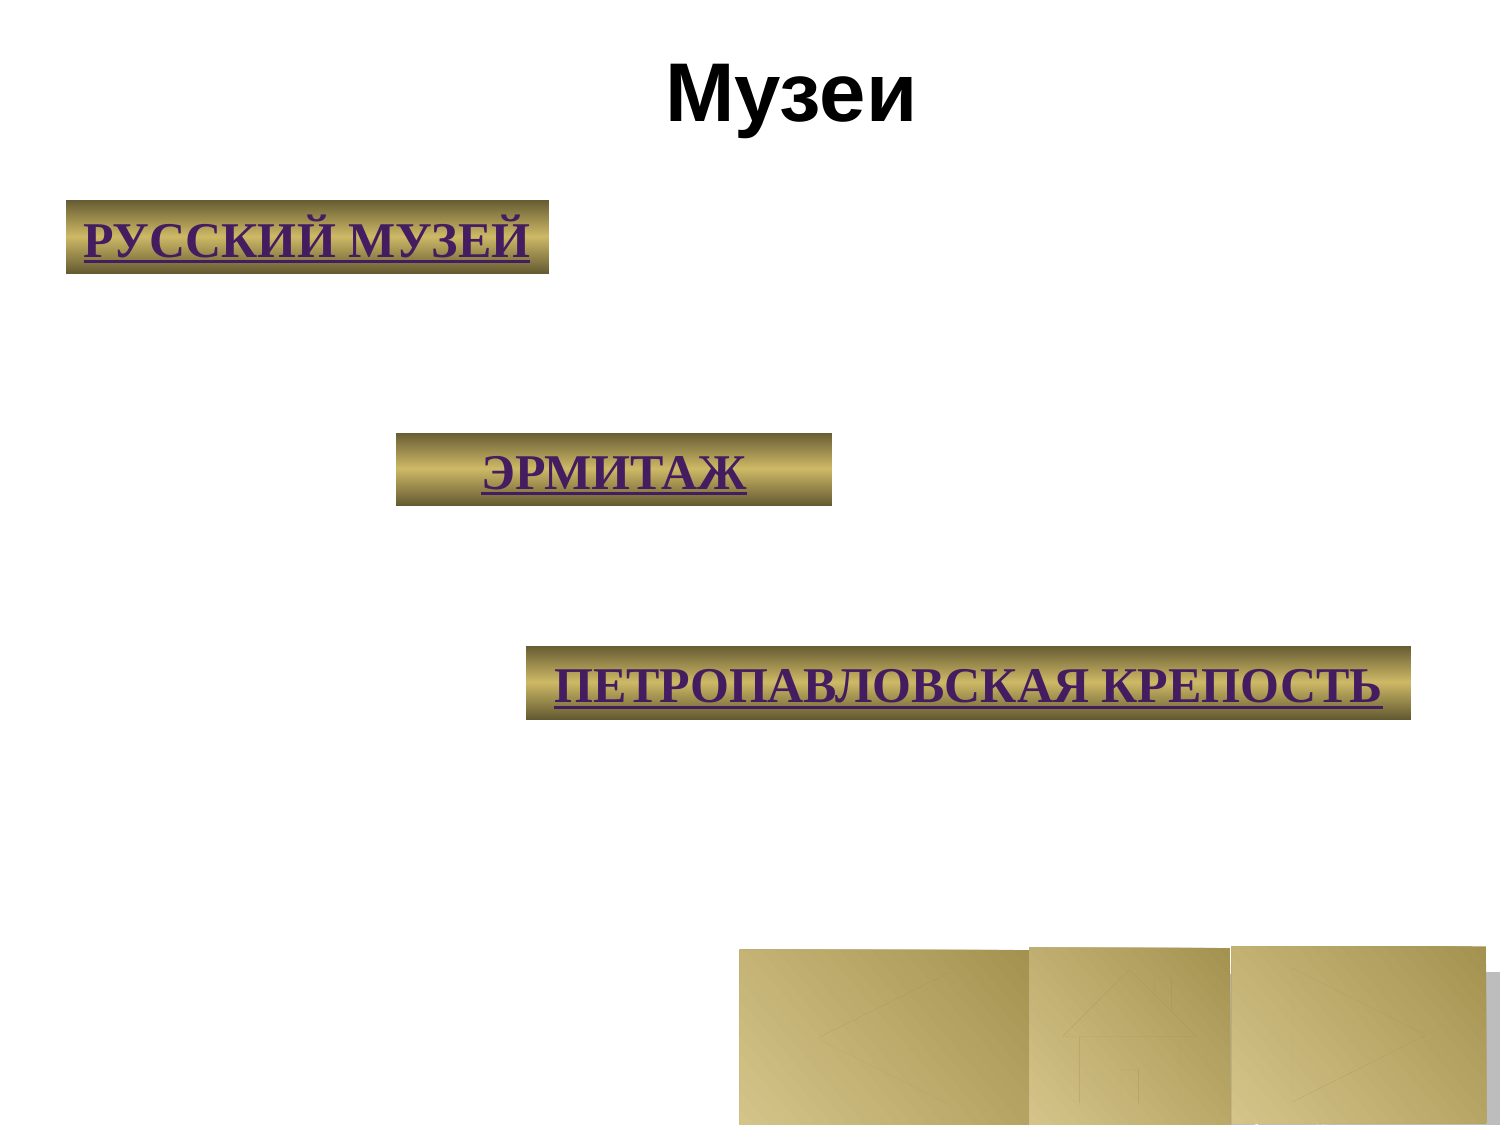

# Музеи
РУССКИЙ МУЗЕЙ
ЭРМИТАЖ
ПЕТРОПАВЛОВСКАЯ КРЕПОСТЬ